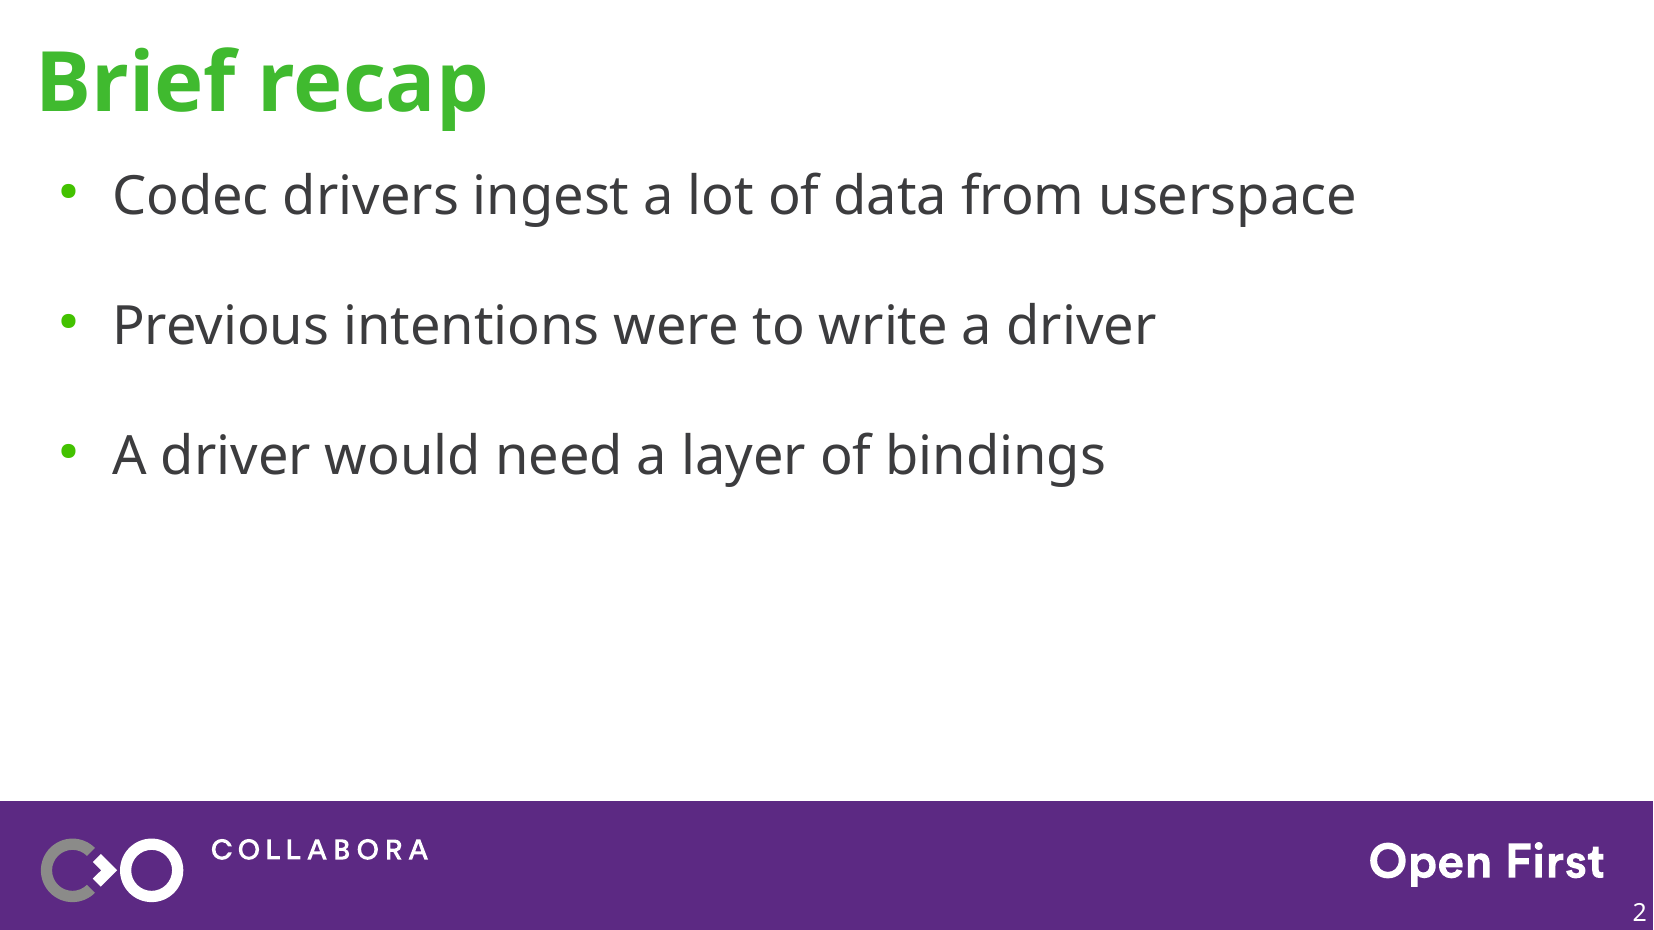

# Brief recap
Codec drivers ingest a lot of data from userspace
Previous intentions were to write a driver
A driver would need a layer of bindings